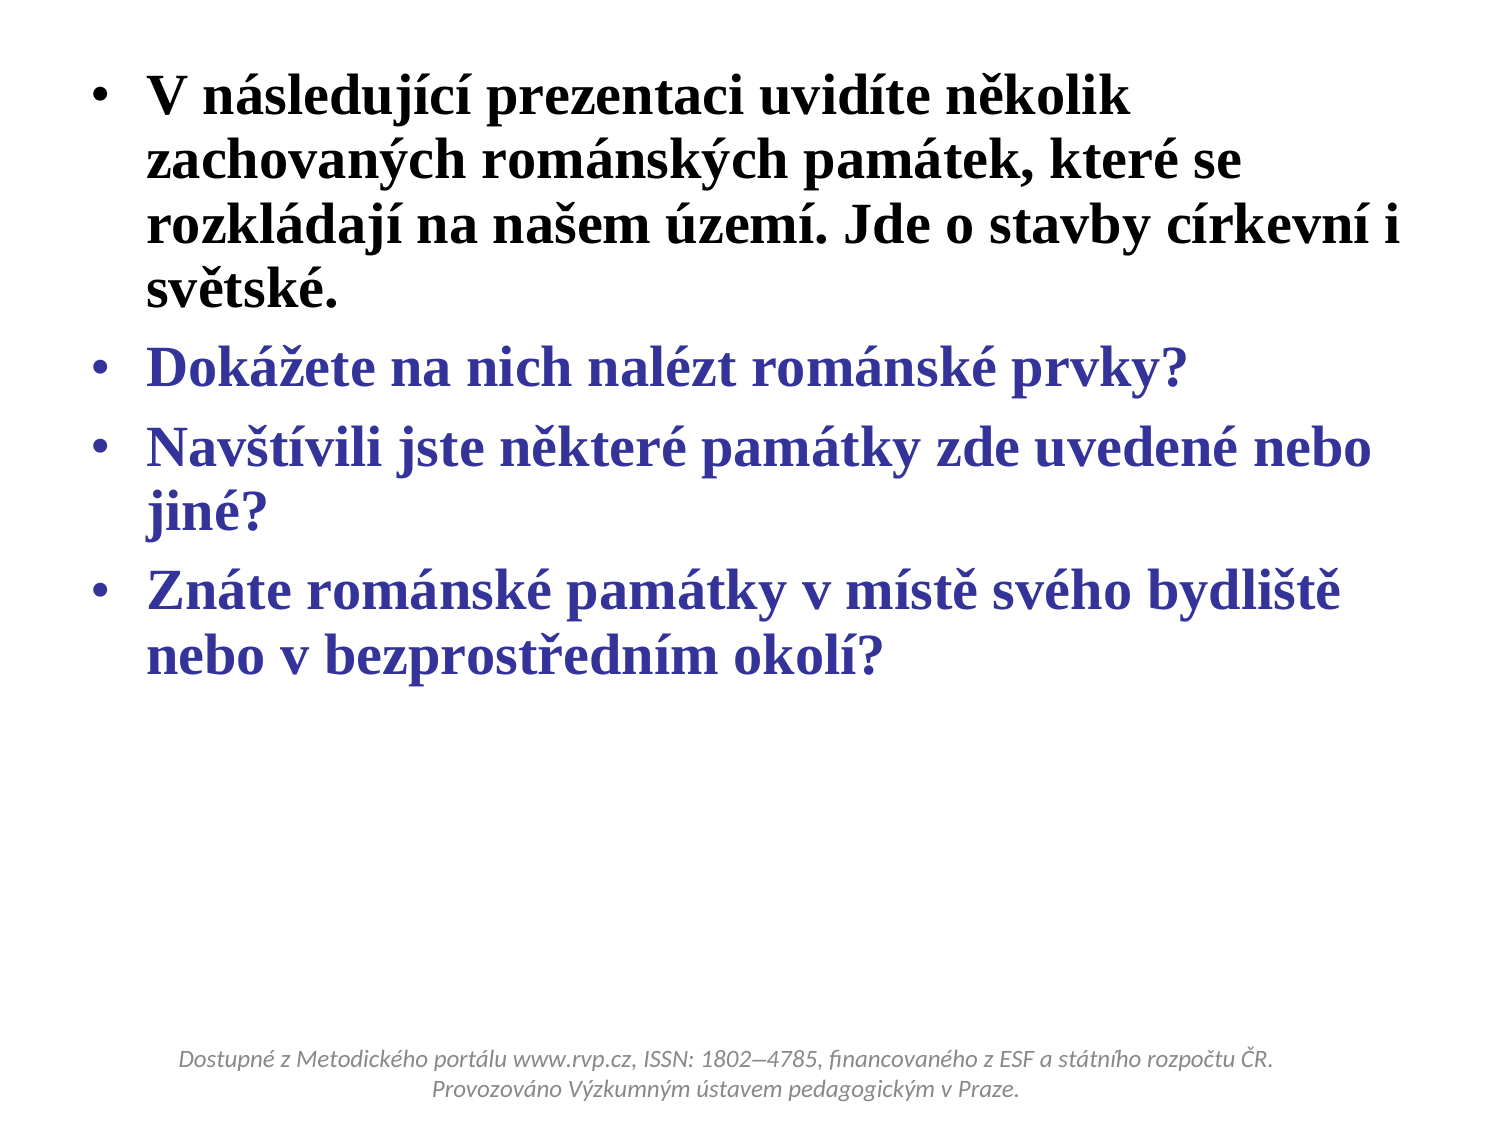

# V následující prezentaci uvidíte několik zachovaných románských památek, které se rozkládají na našem území. Jde o stavby církevní i světské.
Dokážete na nich nalézt románské prvky?
Navštívili jste některé památky zde uvedené nebo jiné?
Znáte románské památky v místě svého bydliště nebo v bezprostředním okolí?
Dostupné z Metodického portálu www.rvp.cz, ISSN: 1802–4785, financovaného z ESF a státního rozpočtu ČR. Provozováno Výzkumným ústavem pedagogickým v Praze.